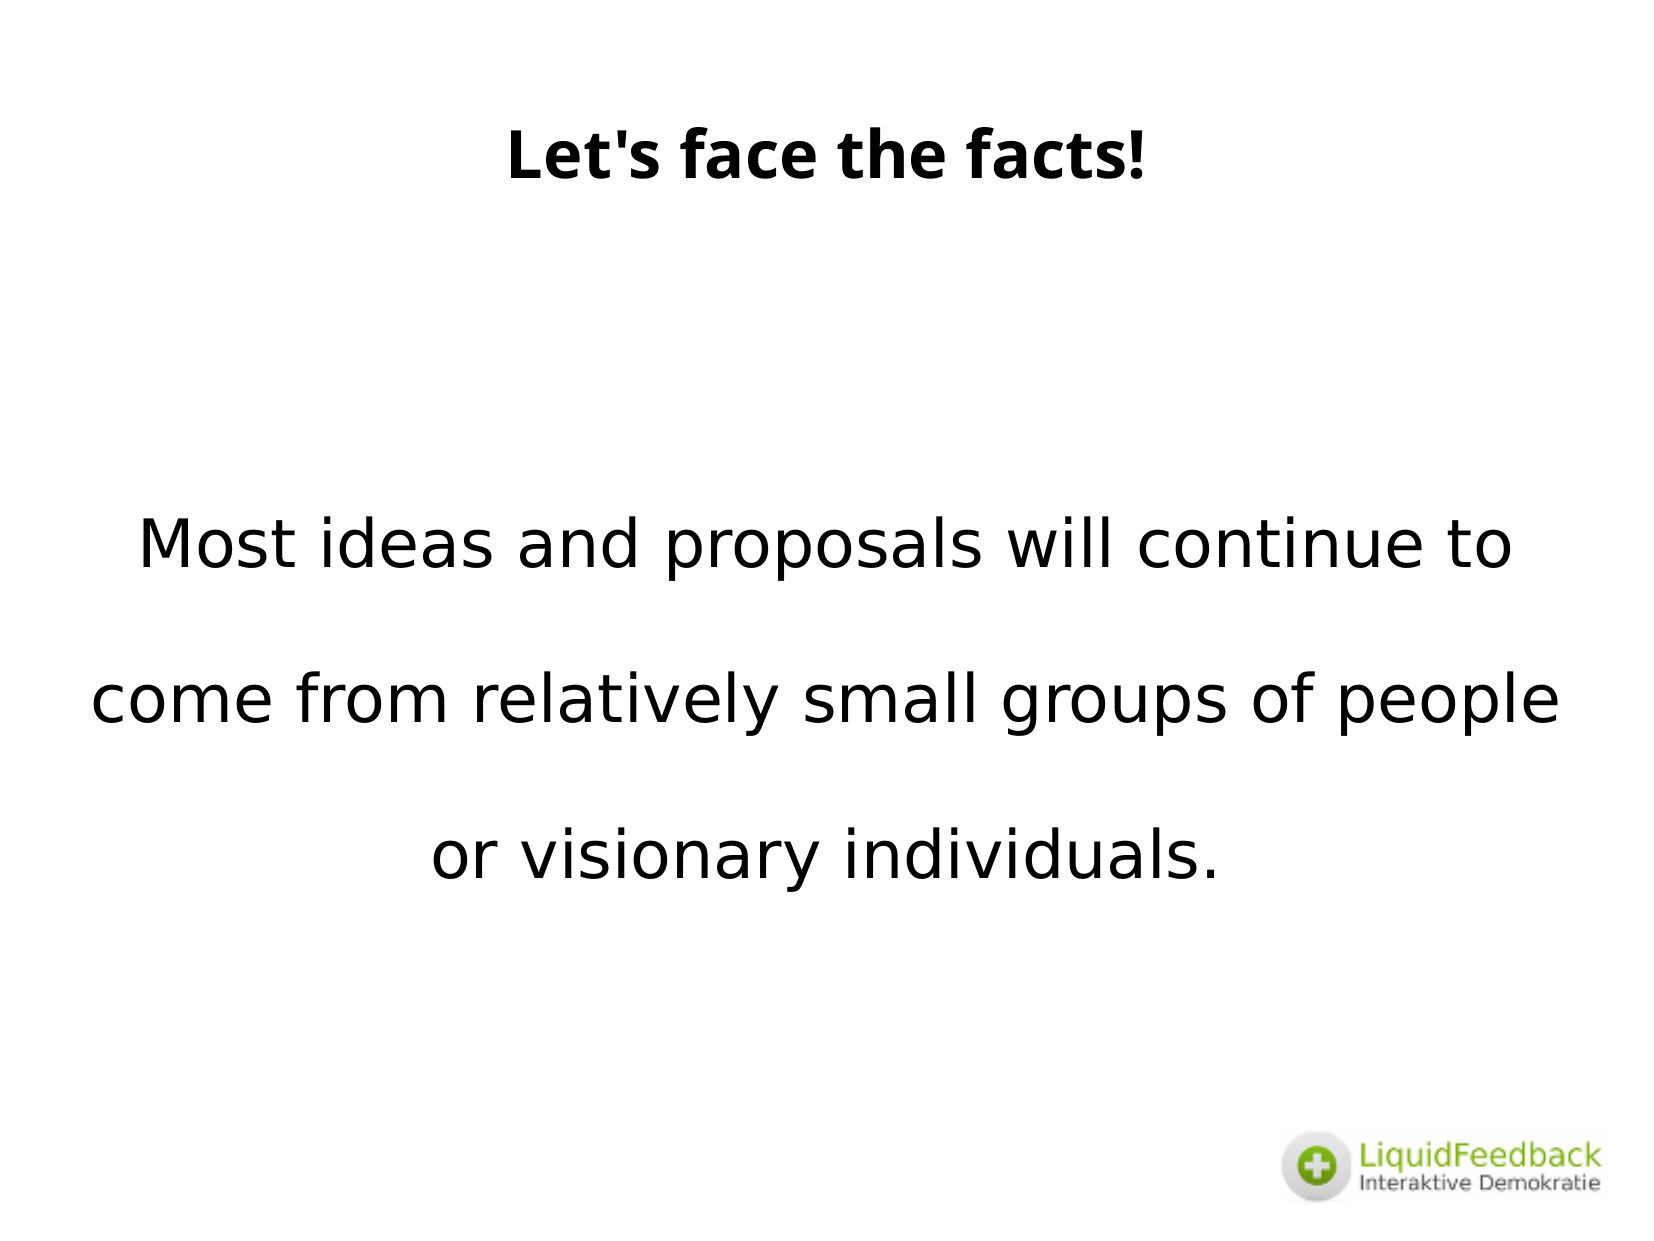

Let's face the facts!
# Most ideas and proposals will continue to
come from relatively small groups of people
or visionary individuals.